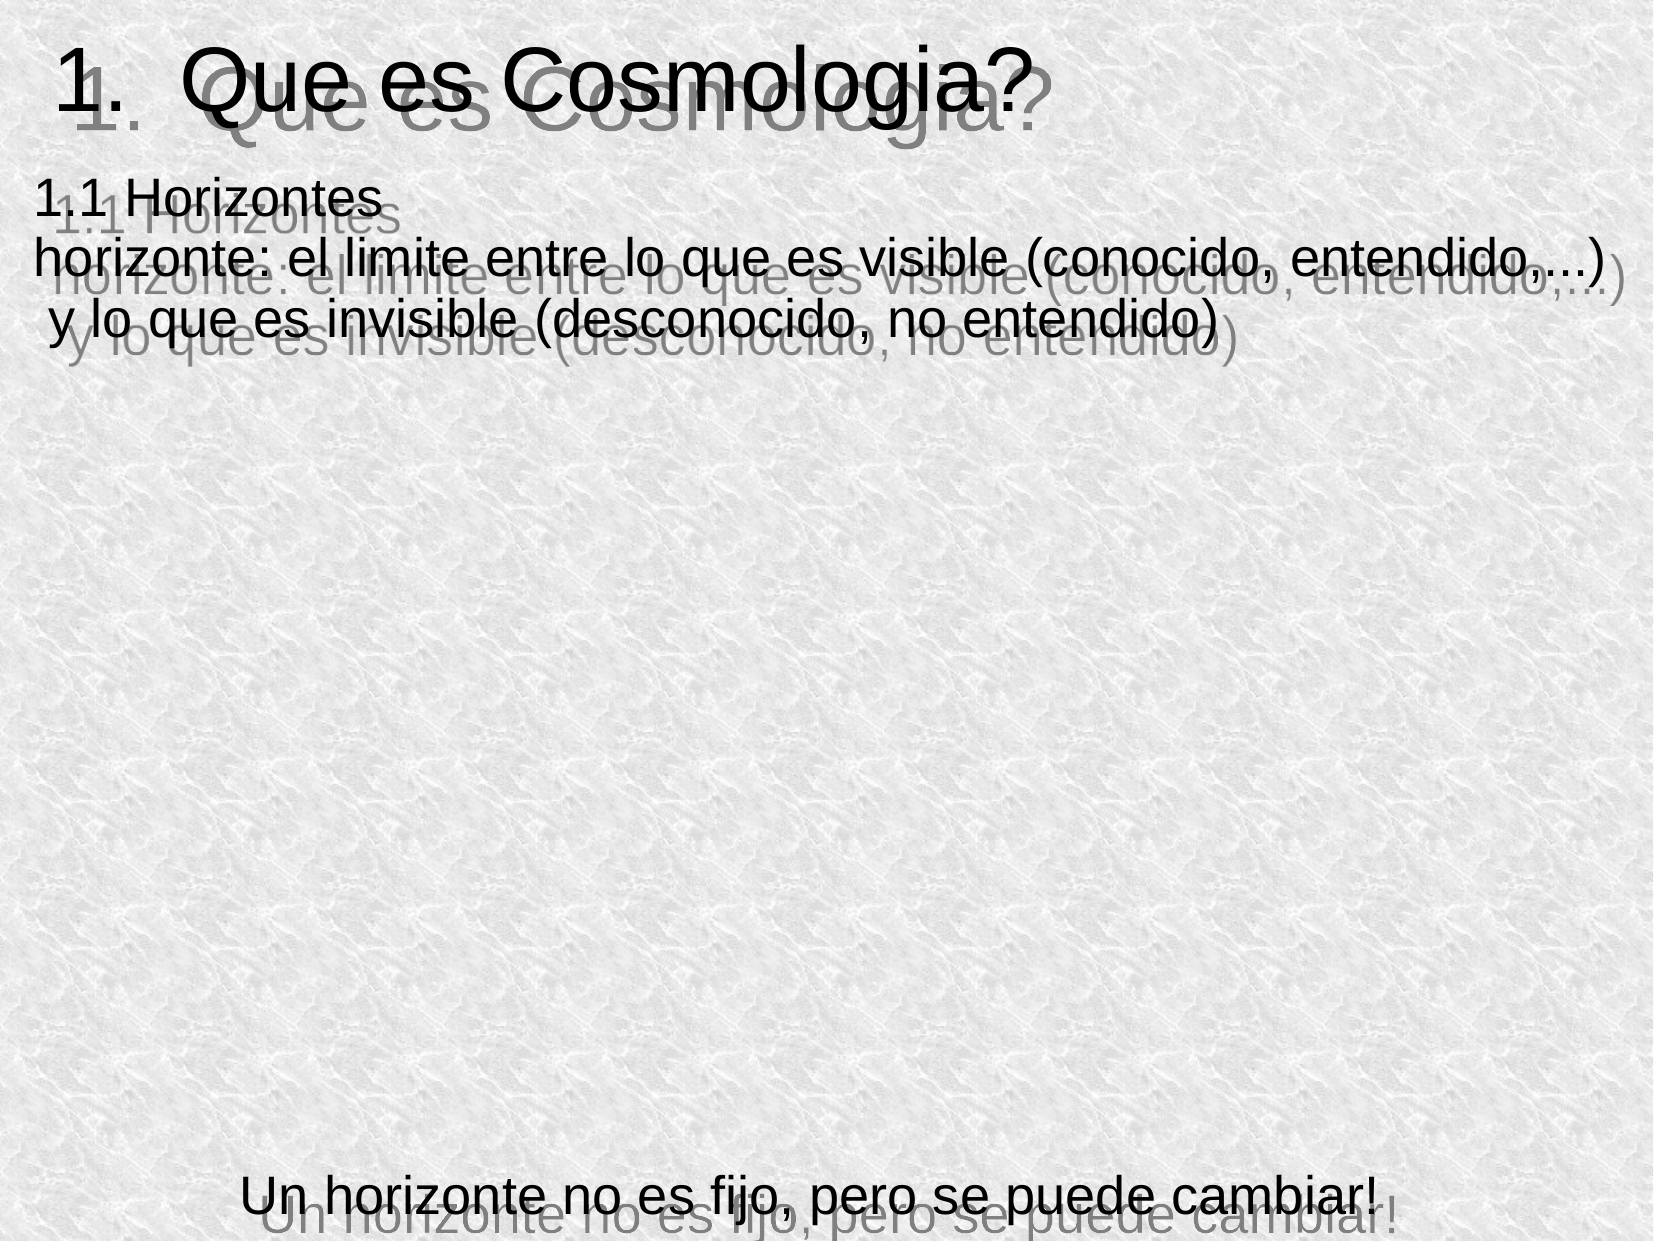

1. Que es Cosmologia?
1.1 Horizontes
horizonte: el limite entre lo que es visible (conocido, entendido,...)
 y lo que es invisible (desconocido, no entendido)
Un horizonte no es fijo, pero se puede cambiar!